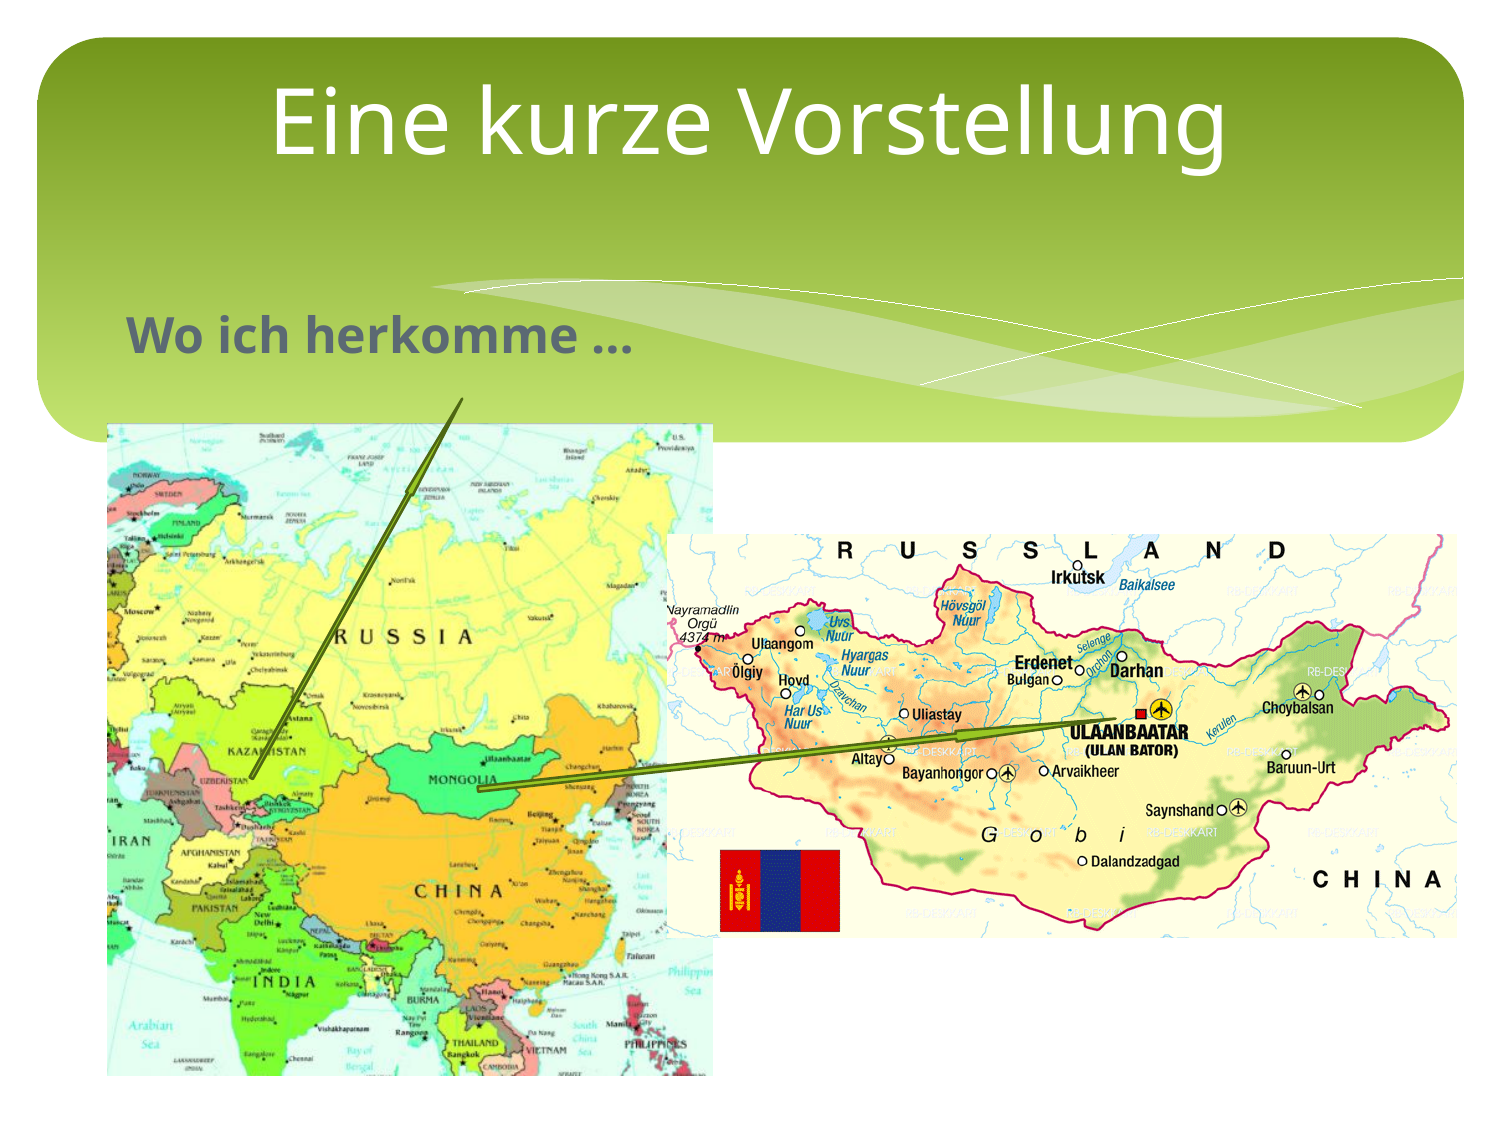

Eine kurze Vorstellung
# Wo ich herkomme …